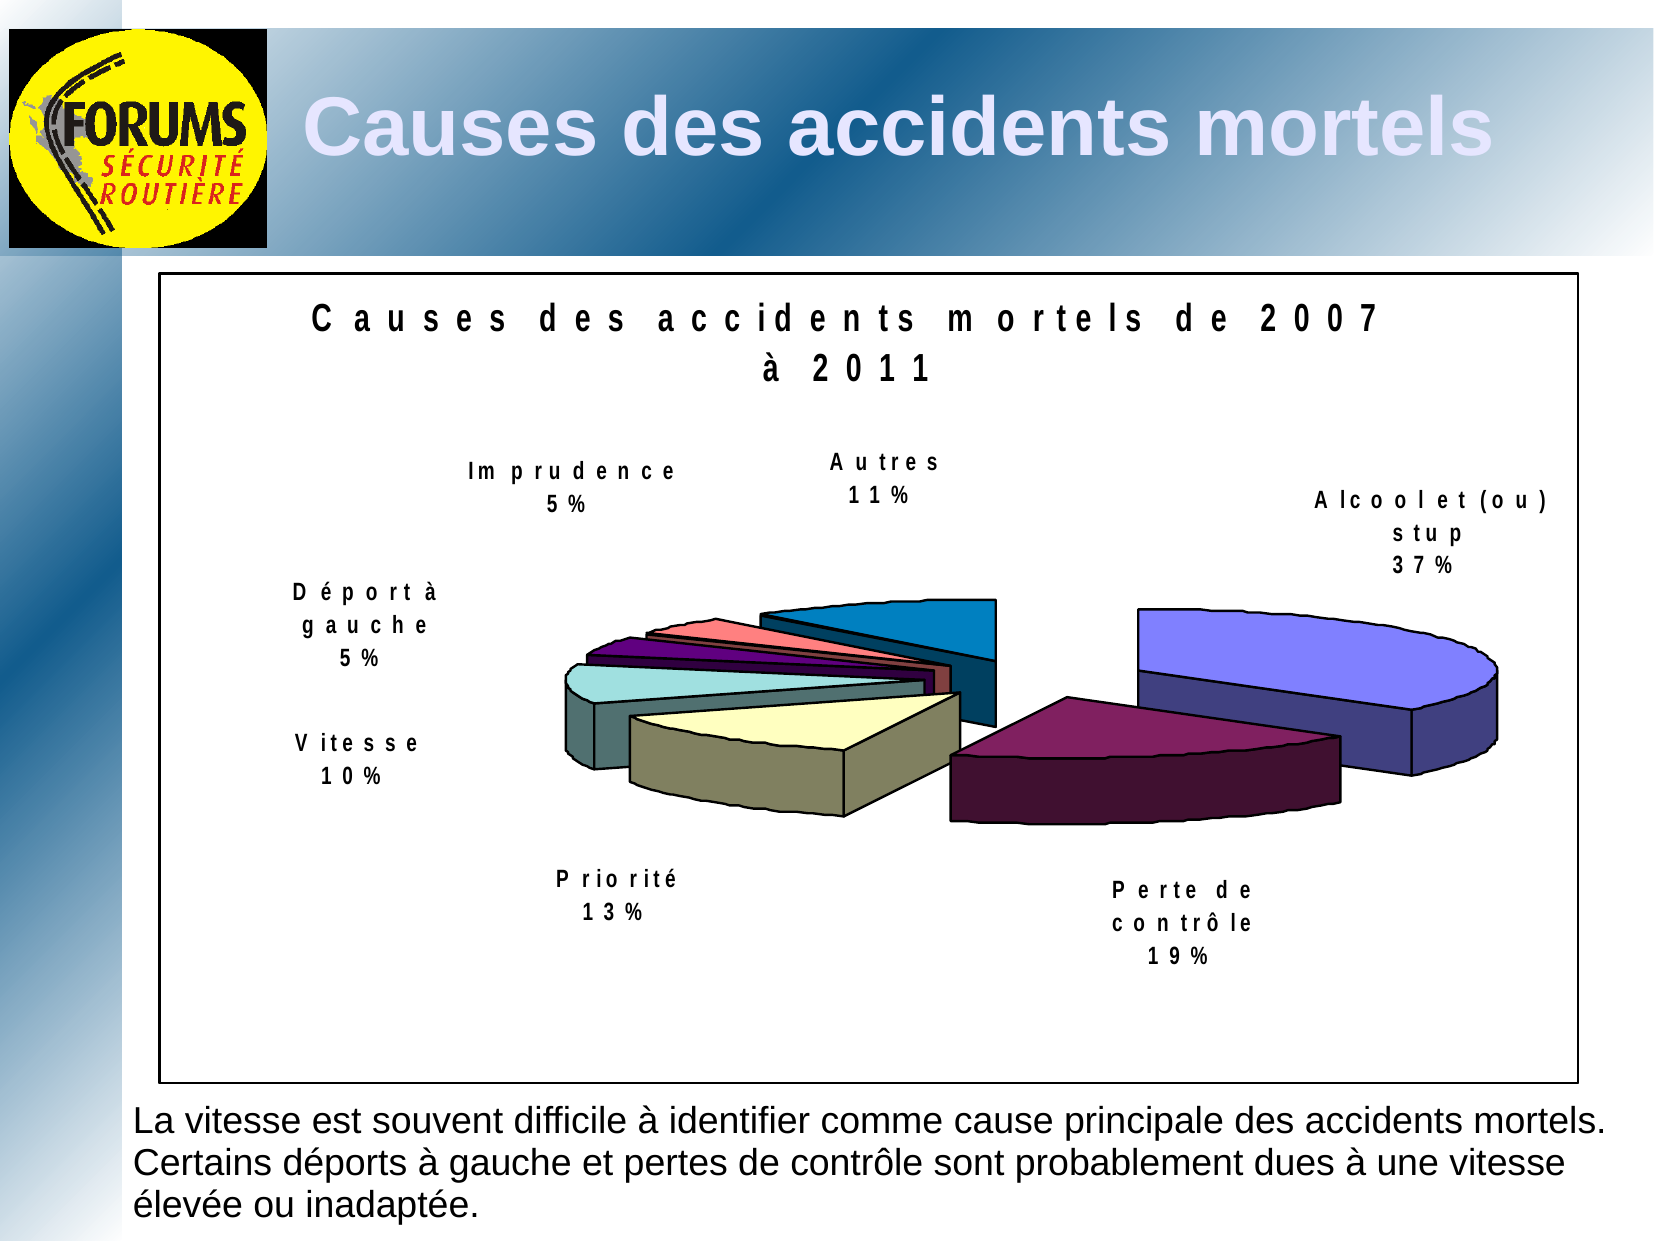

# Causes des accidents mortels
La vitesse est souvent difficile à identifier comme cause principale des accidents mortels. Certains déports à gauche et pertes de contrôle sont probablement dues à une vitesse élevée ou inadaptée.